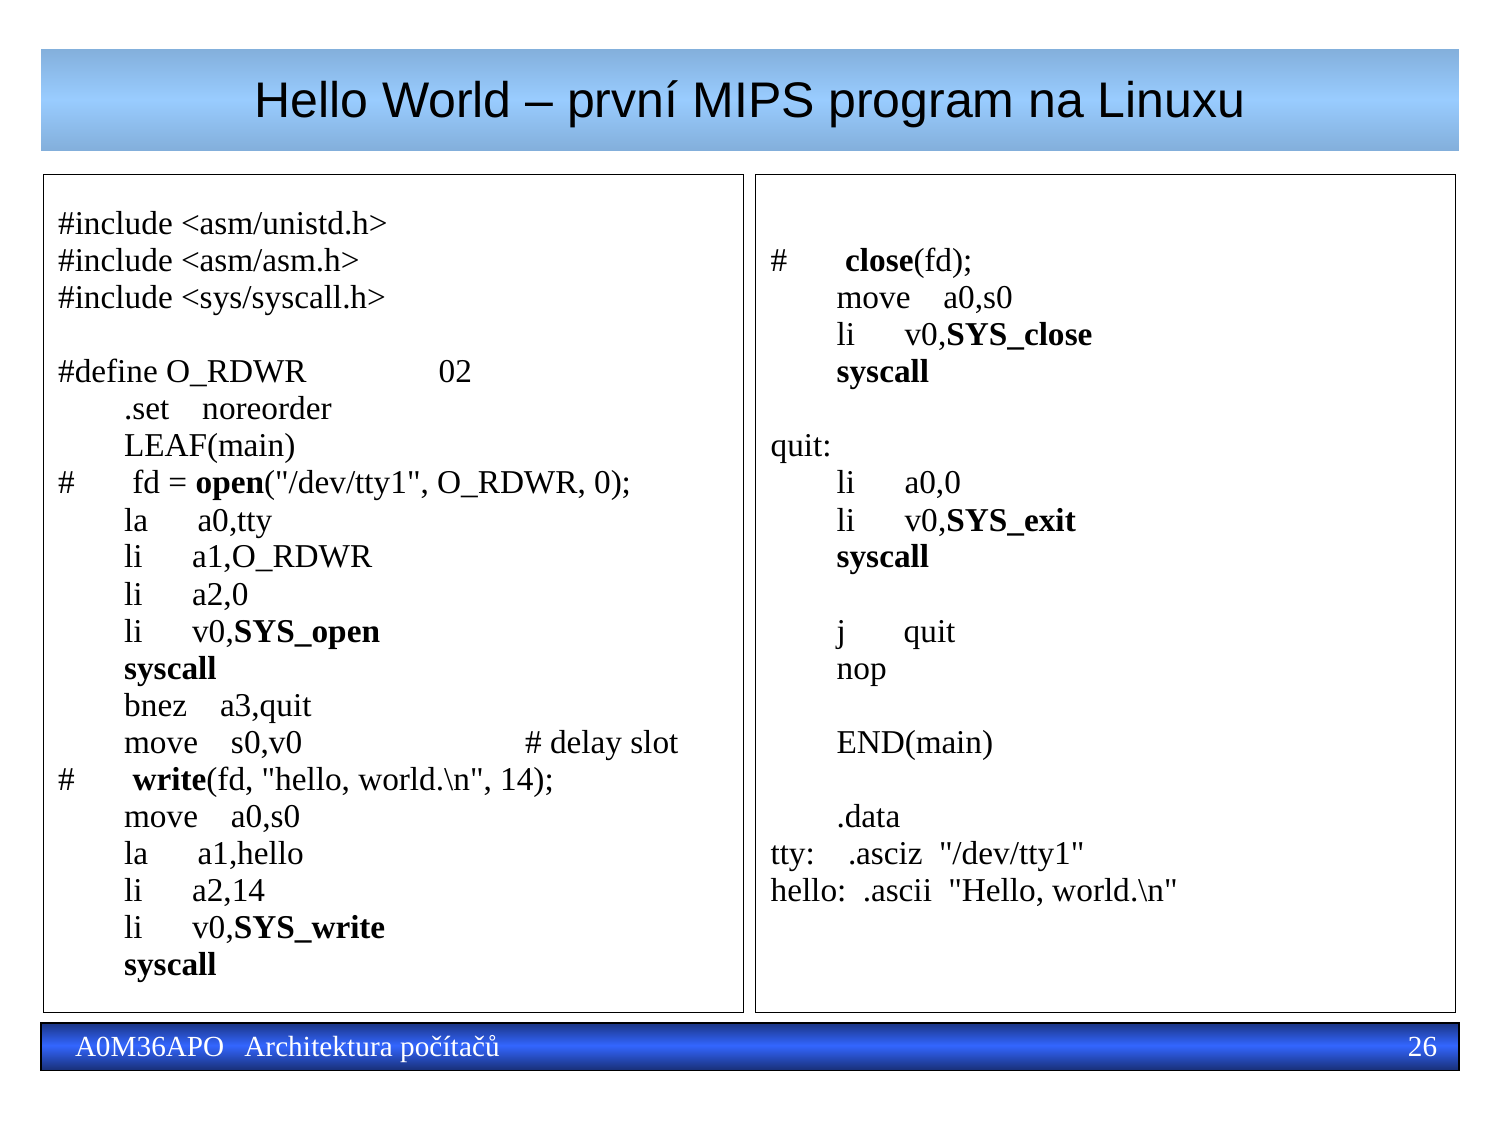

# Hello World – první MIPS program na Linuxu
#include <asm/unistd.h>
#include <asm/asm.h>
#include <sys/syscall.h>
#define O_RDWR 02
 .set noreorder
 LEAF(main)
# fd = open("/dev/tty1", O_RDWR, 0);
 la a0,tty
 li a1,O_RDWR
 li a2,0
 li v0,SYS_open
 syscall
 bnez a3,quit
 move s0,v0 # delay slot
# write(fd, "hello, world.\n", 14);
 move a0,s0
 la a1,hello
 li a2,14
 li v0,SYS_write
 syscall
# close(fd);
 move a0,s0
 li v0,SYS_close
 syscall
quit:
 li a0,0
 li v0,SYS_exit
 syscall
 j quit
 nop
 END(main)
 .data
tty: .asciz "/dev/tty1"
hello: .ascii "Hello, world.\n"
A0M36APO Architektura počítačů
26